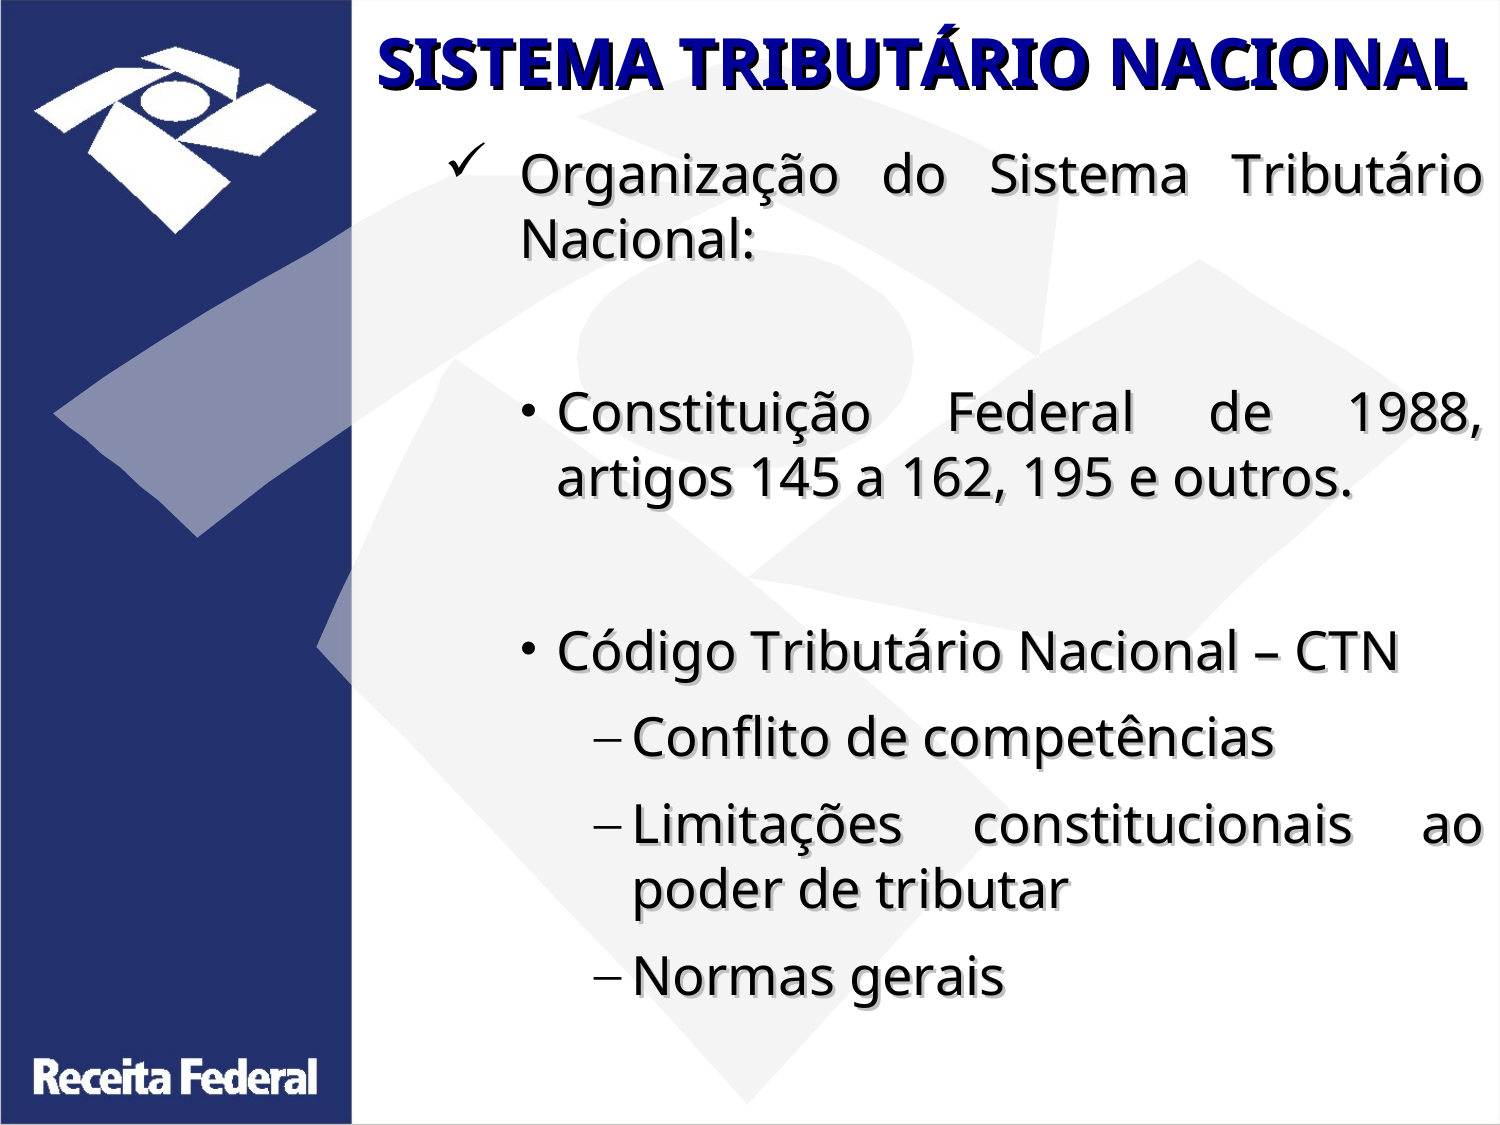

Organização do Sistema Tributário Nacional:
Constituição Federal de 1988, artigos 145 a 162, 195 e outros.
Código Tributário Nacional – CTN
Conflito de competências
Limitações constitucionais ao poder de tributar
Normas gerais
SISTEMA TRIBUTÁRIO NACIONAL